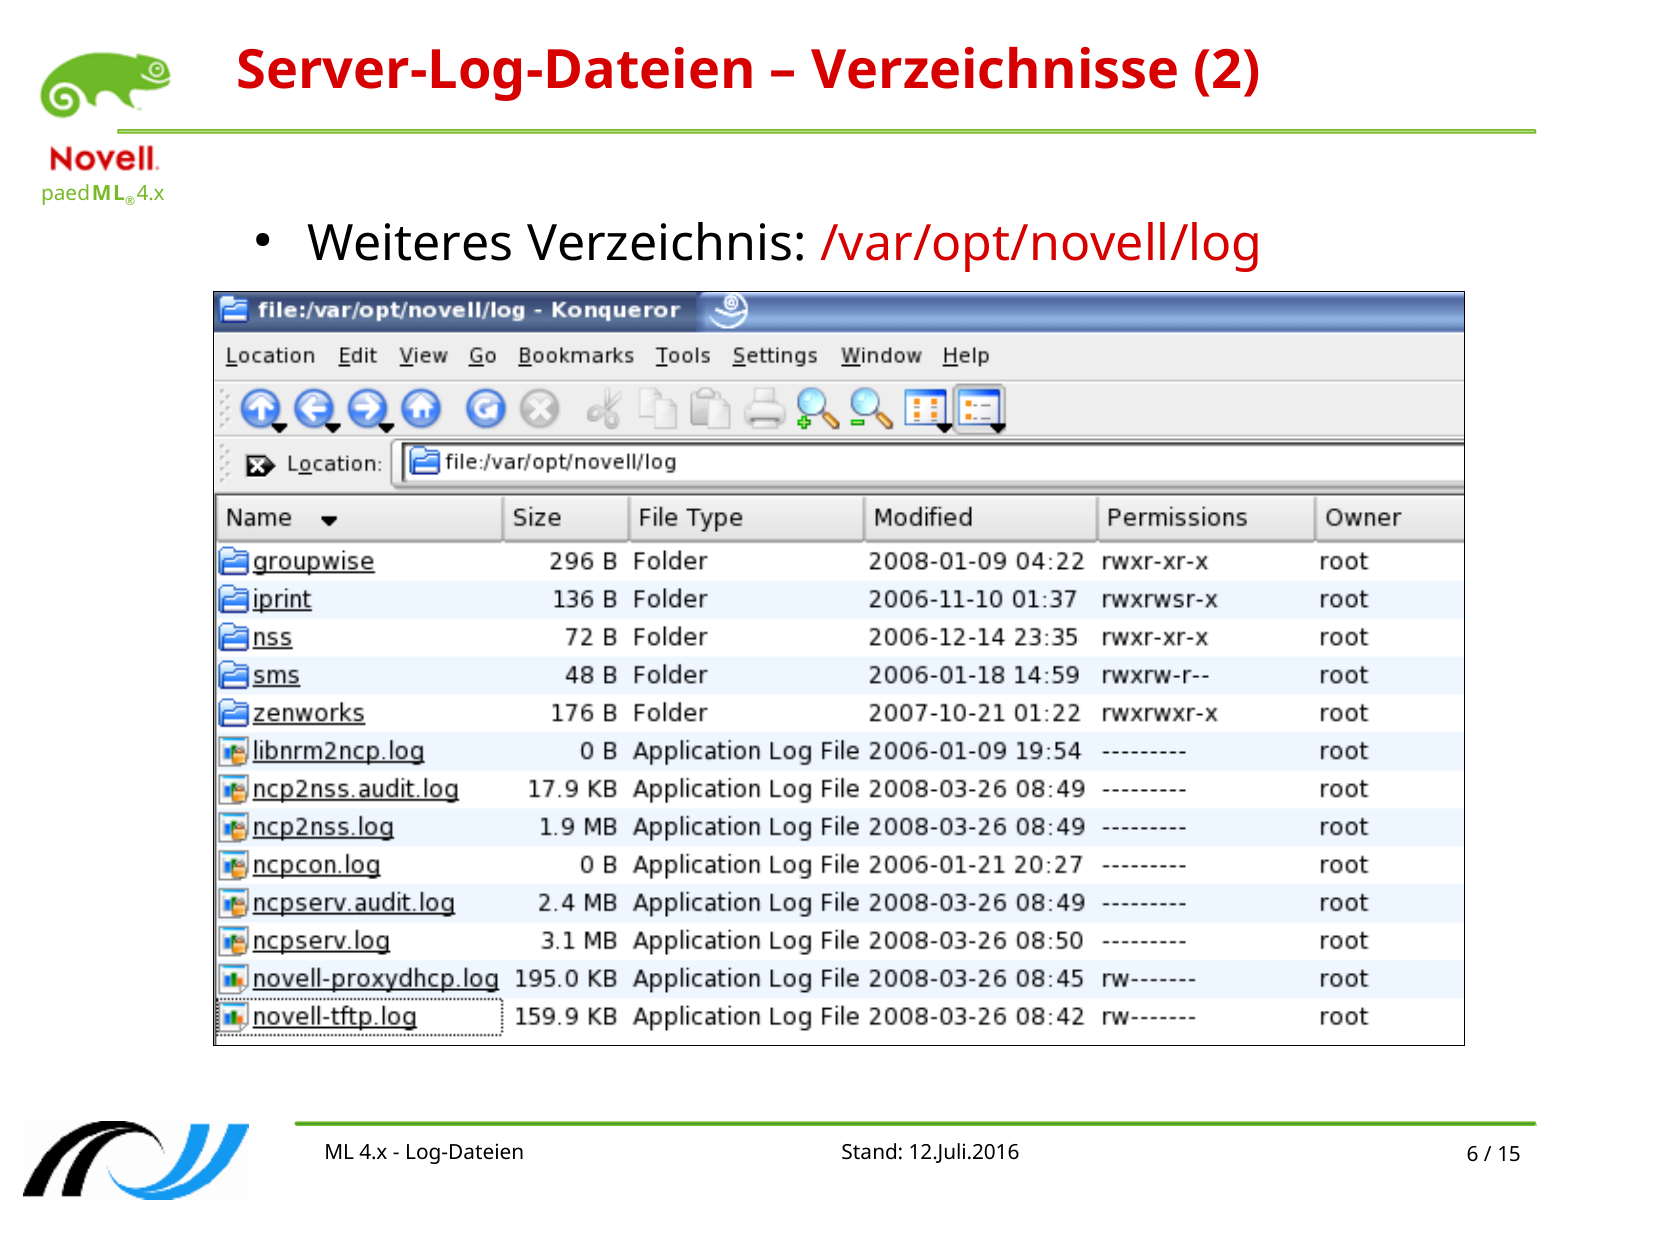

# Server-Log-Dateien – Verzeichnisse (2)
Weiteres Verzeichnis: /var/opt/novell/log
ML 4.x - Log-Dateien
12.Juli.2016
6